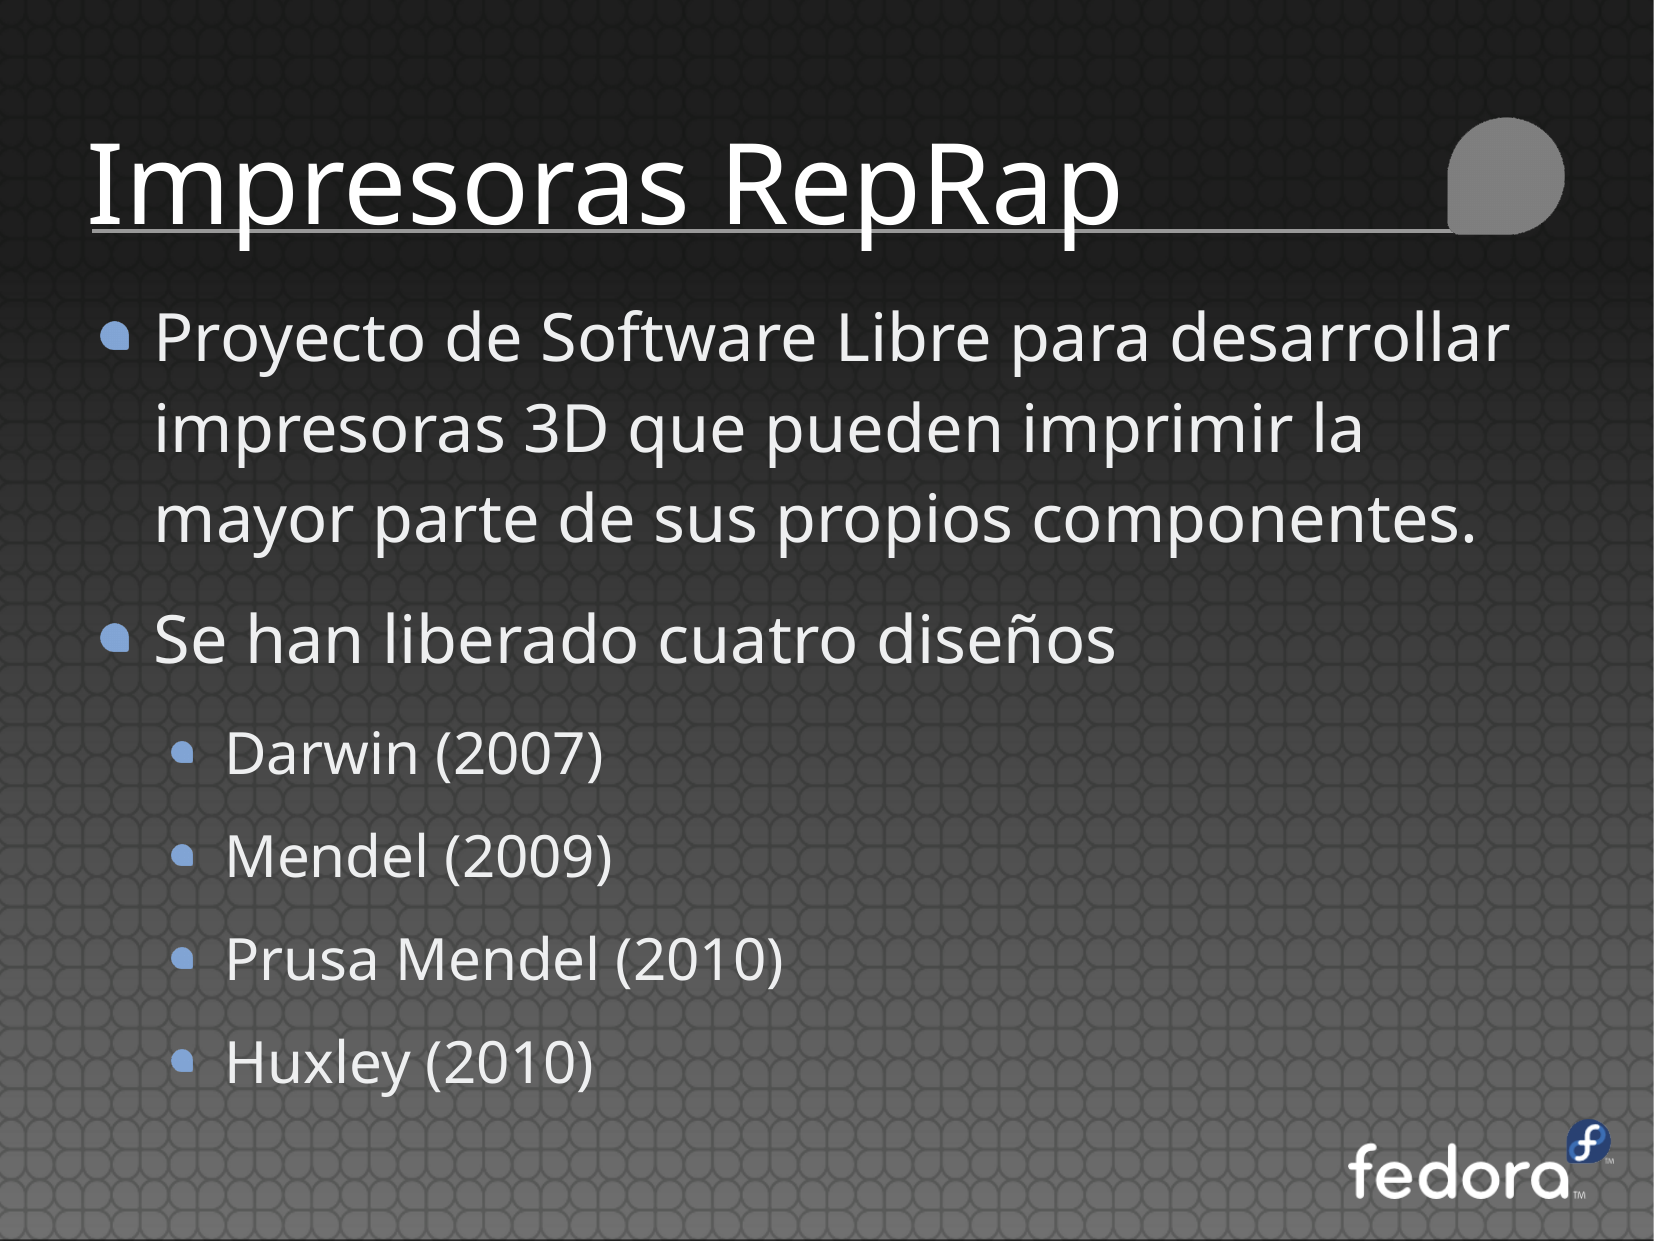

# Impresoras RepRap
Proyecto de Software Libre para desarrollar impresoras 3D que pueden imprimir la mayor parte de sus propios componentes.
Se han liberado cuatro diseños
Darwin (2007)
Mendel (2009)
Prusa Mendel (2010)
Huxley (2010)